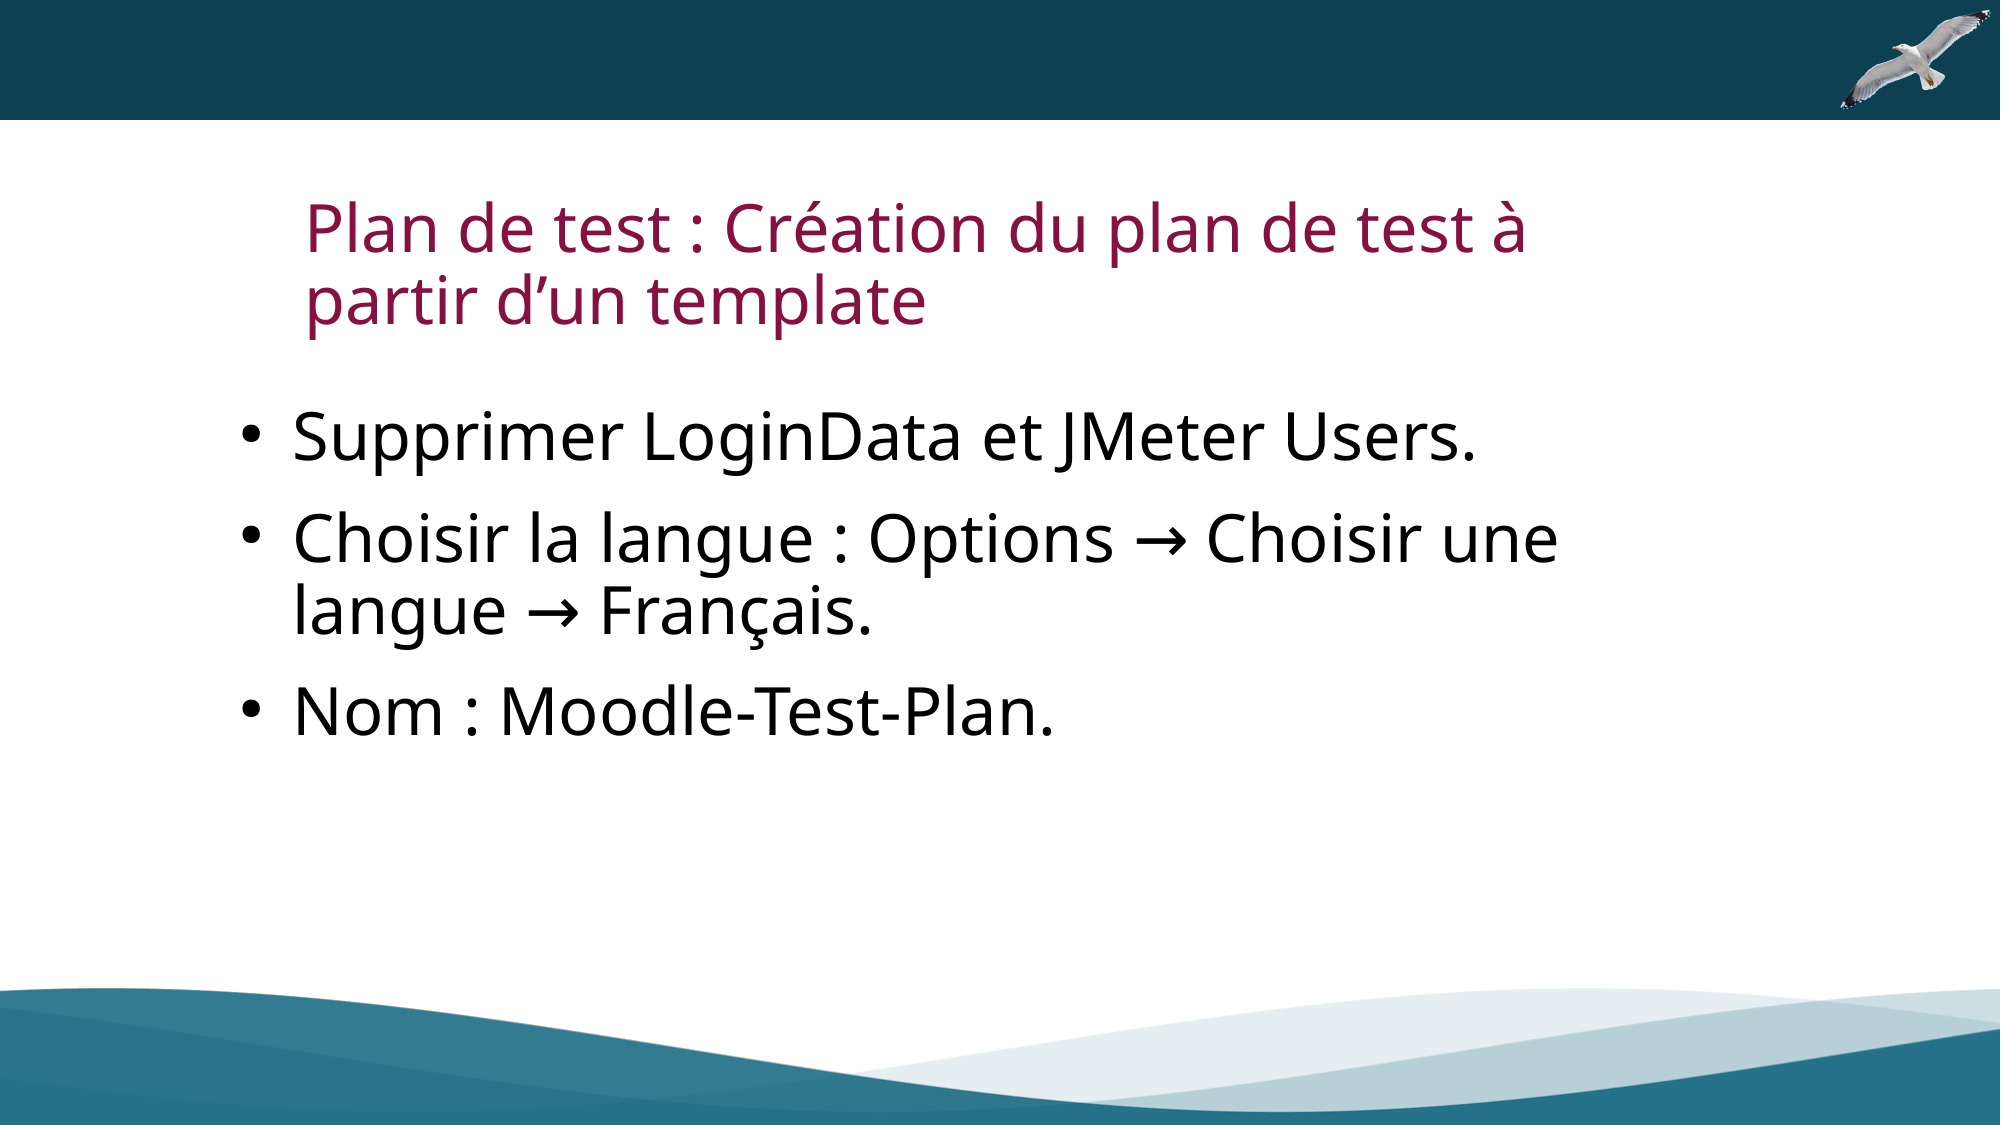

Plan de test : Création du plan de test à partir d’un template
# Supprimer LoginData et JMeter Users.
Choisir la langue : Options → Choisir une langue → Français.
Nom : Moodle-Test-Plan.